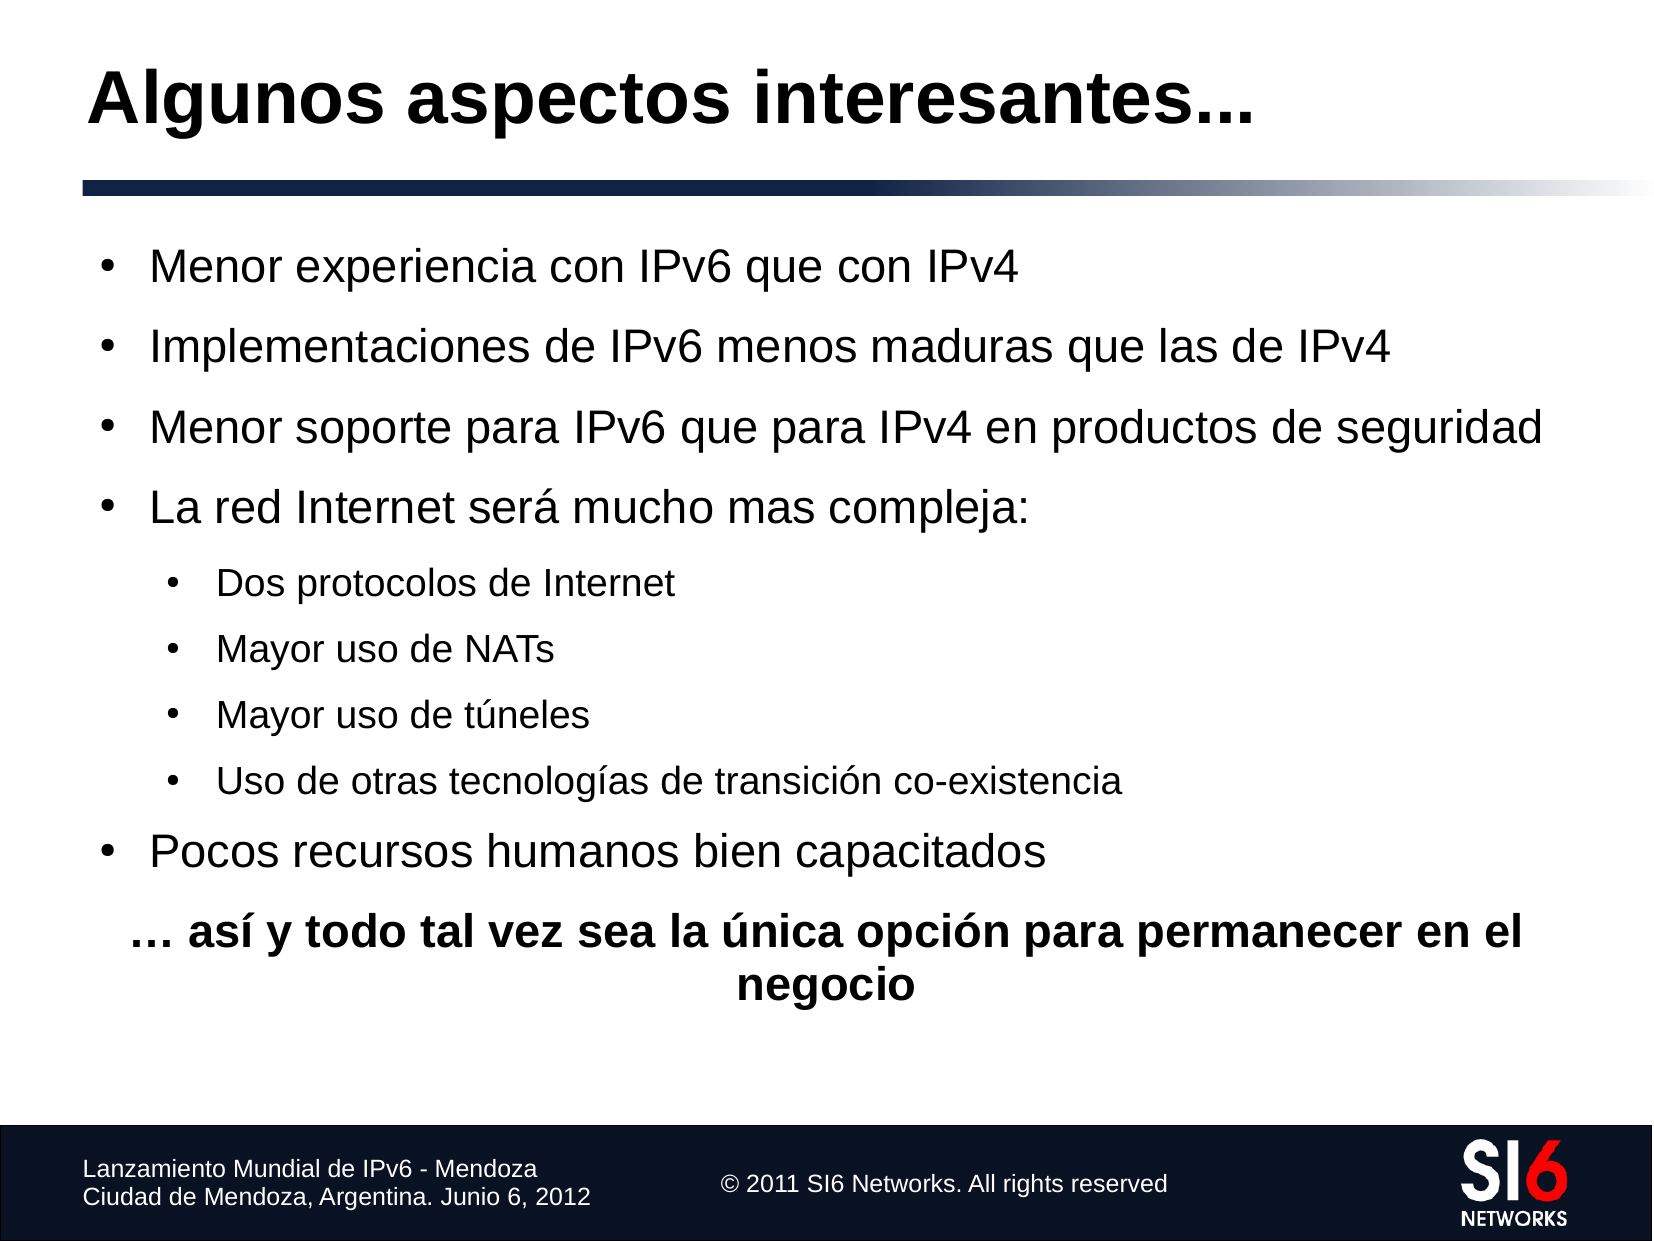

# Algunos aspectos interesantes...
Menor experiencia con IPv6 que con IPv4
Implementaciones de IPv6 menos maduras que las de IPv4
Menor soporte para IPv6 que para IPv4 en productos de seguridad
La red Internet será mucho mas compleja:
Dos protocolos de Internet
Mayor uso de NATs
Mayor uso de túneles
Uso de otras tecnologías de transición co-existencia
Pocos recursos humanos bien capacitados
… así y todo tal vez sea la única opción para permanecer en el negocio
Congreso de Seguridad en Computo 2011